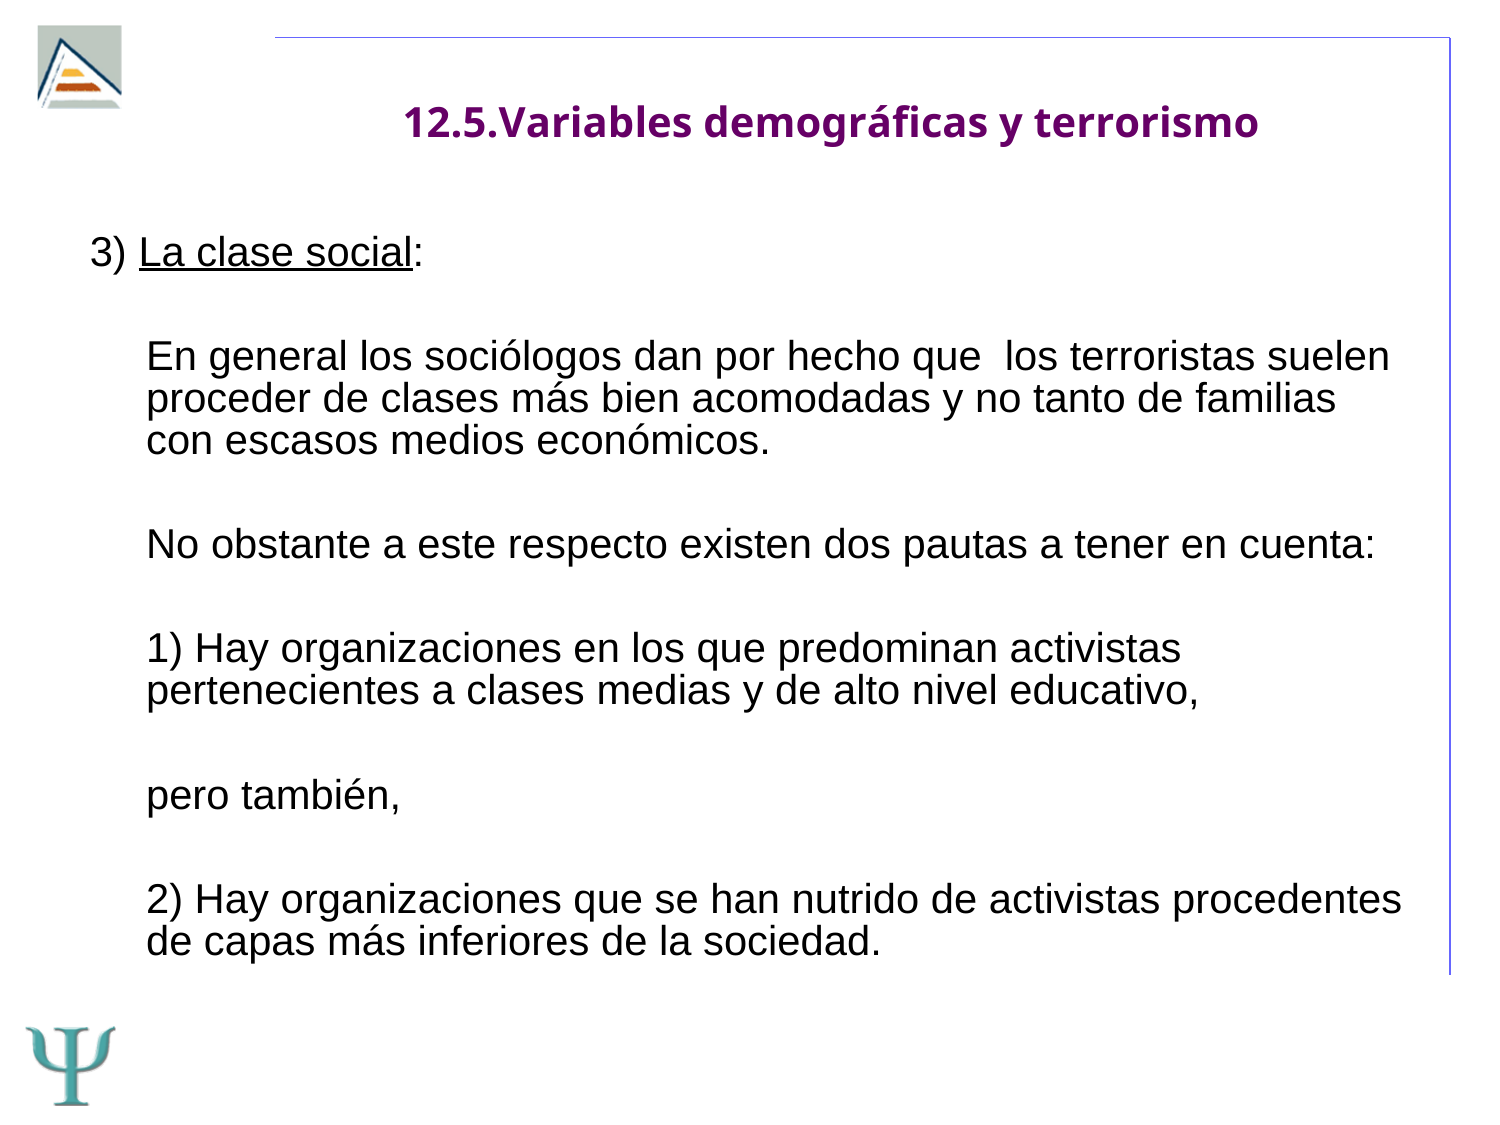

# 12.5.Variables demográficas y terrorismo
3) La clase social:
	En general los sociólogos dan por hecho que los terroristas suelen proceder de clases más bien acomodadas y no tanto de familias con escasos medios económicos.
	No obstante a este respecto existen dos pautas a tener en cuenta:
	1) Hay organizaciones en los que predominan activistas pertenecientes a clases medias y de alto nivel educativo,
	pero también,
	2) Hay organizaciones que se han nutrido de activistas procedentes de capas más inferiores de la sociedad.